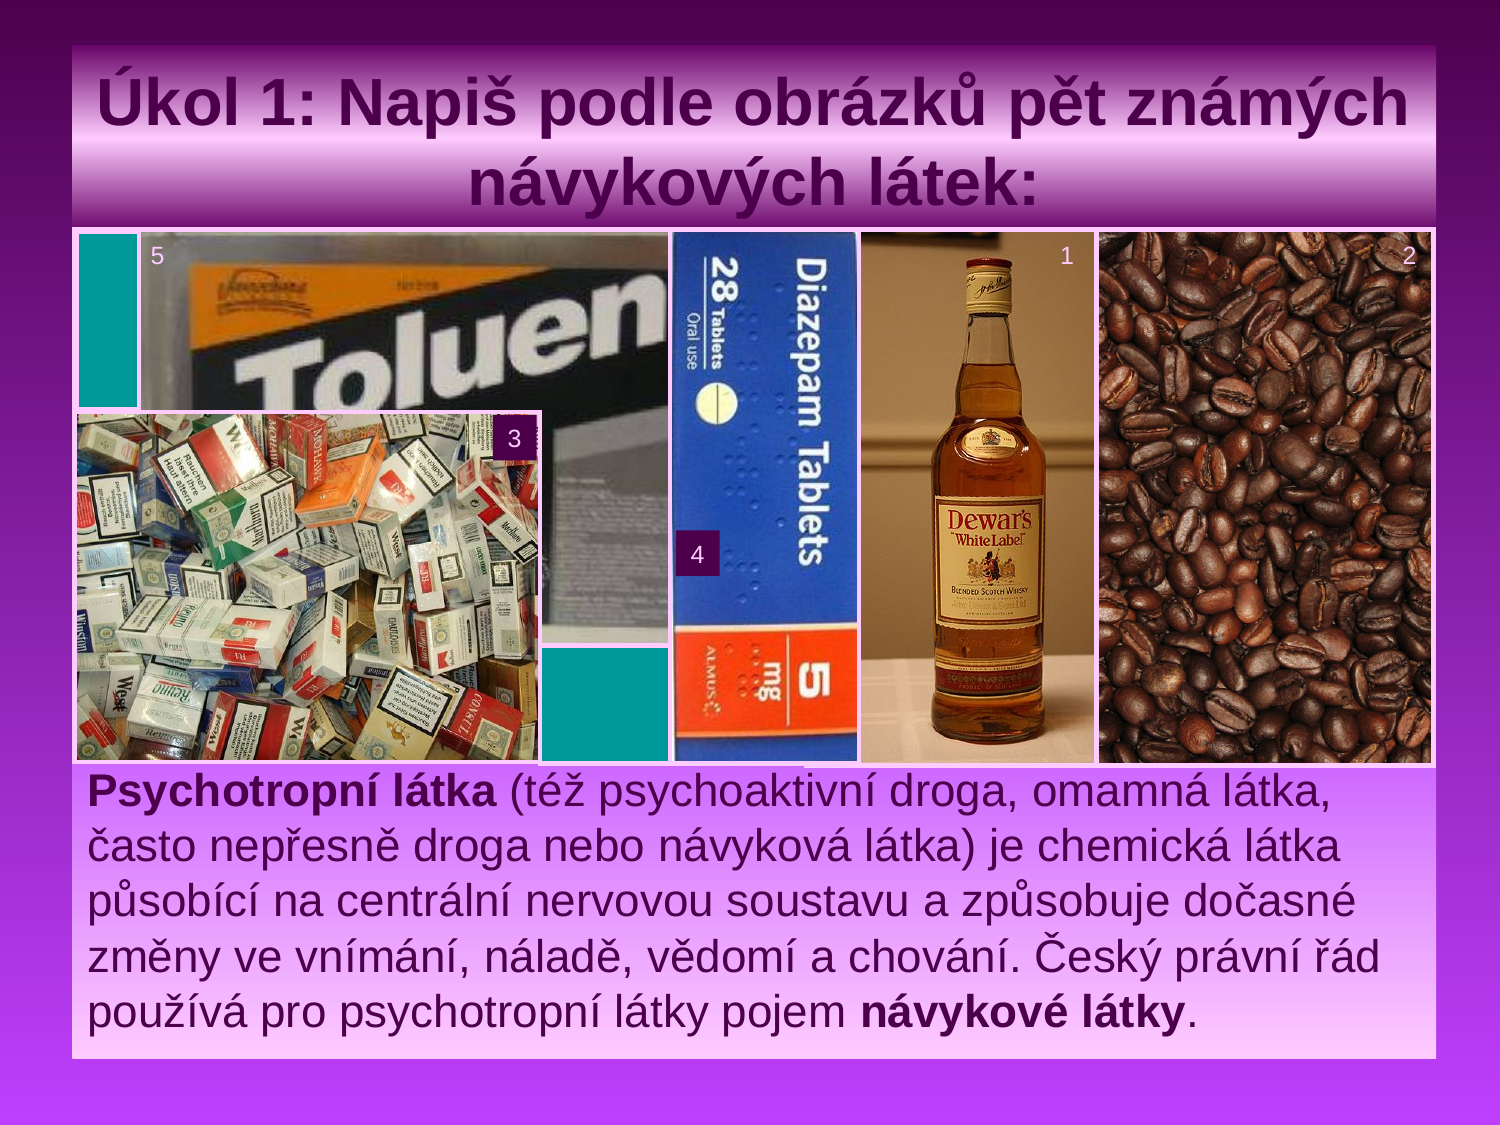

# Úkol 1: Napiš podle obrázků pět známých návykových látek:
5
1
2
3
4
Psychotropní látka (též psychoaktivní droga, omamná látka,
často nepřesně droga nebo návyková látka) je chemická látka
působící na centrální nervovou soustavu a způsobuje dočasné
změny ve vnímání, náladě, vědomí a chování. Český právní řád
používá pro psychotropní látky pojem návykové látky.